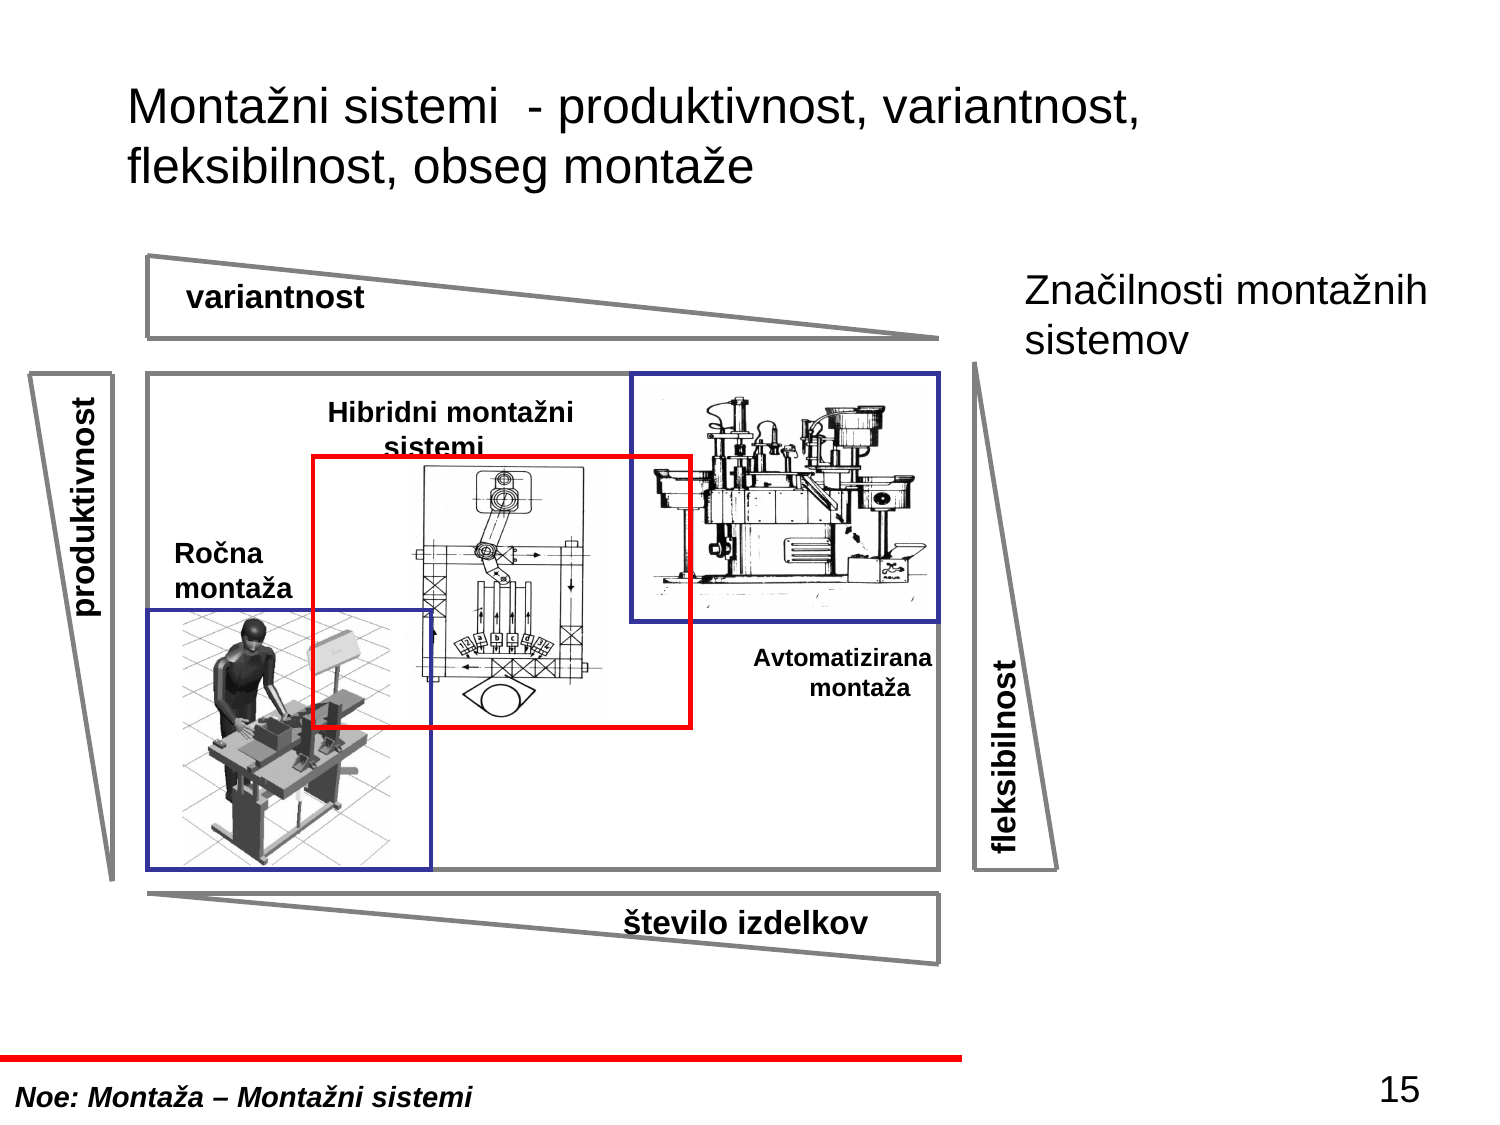

Montažni sistemi - produktivnost, variantnost, fleksibilnost, obseg montaže
Značilnosti montažnih sistemov
variantnost
produktivnost
Hibridni montažni sistemi
Ročna montaža
Avtomatizirana montaža
fleksibilnost
število izdelkov
15